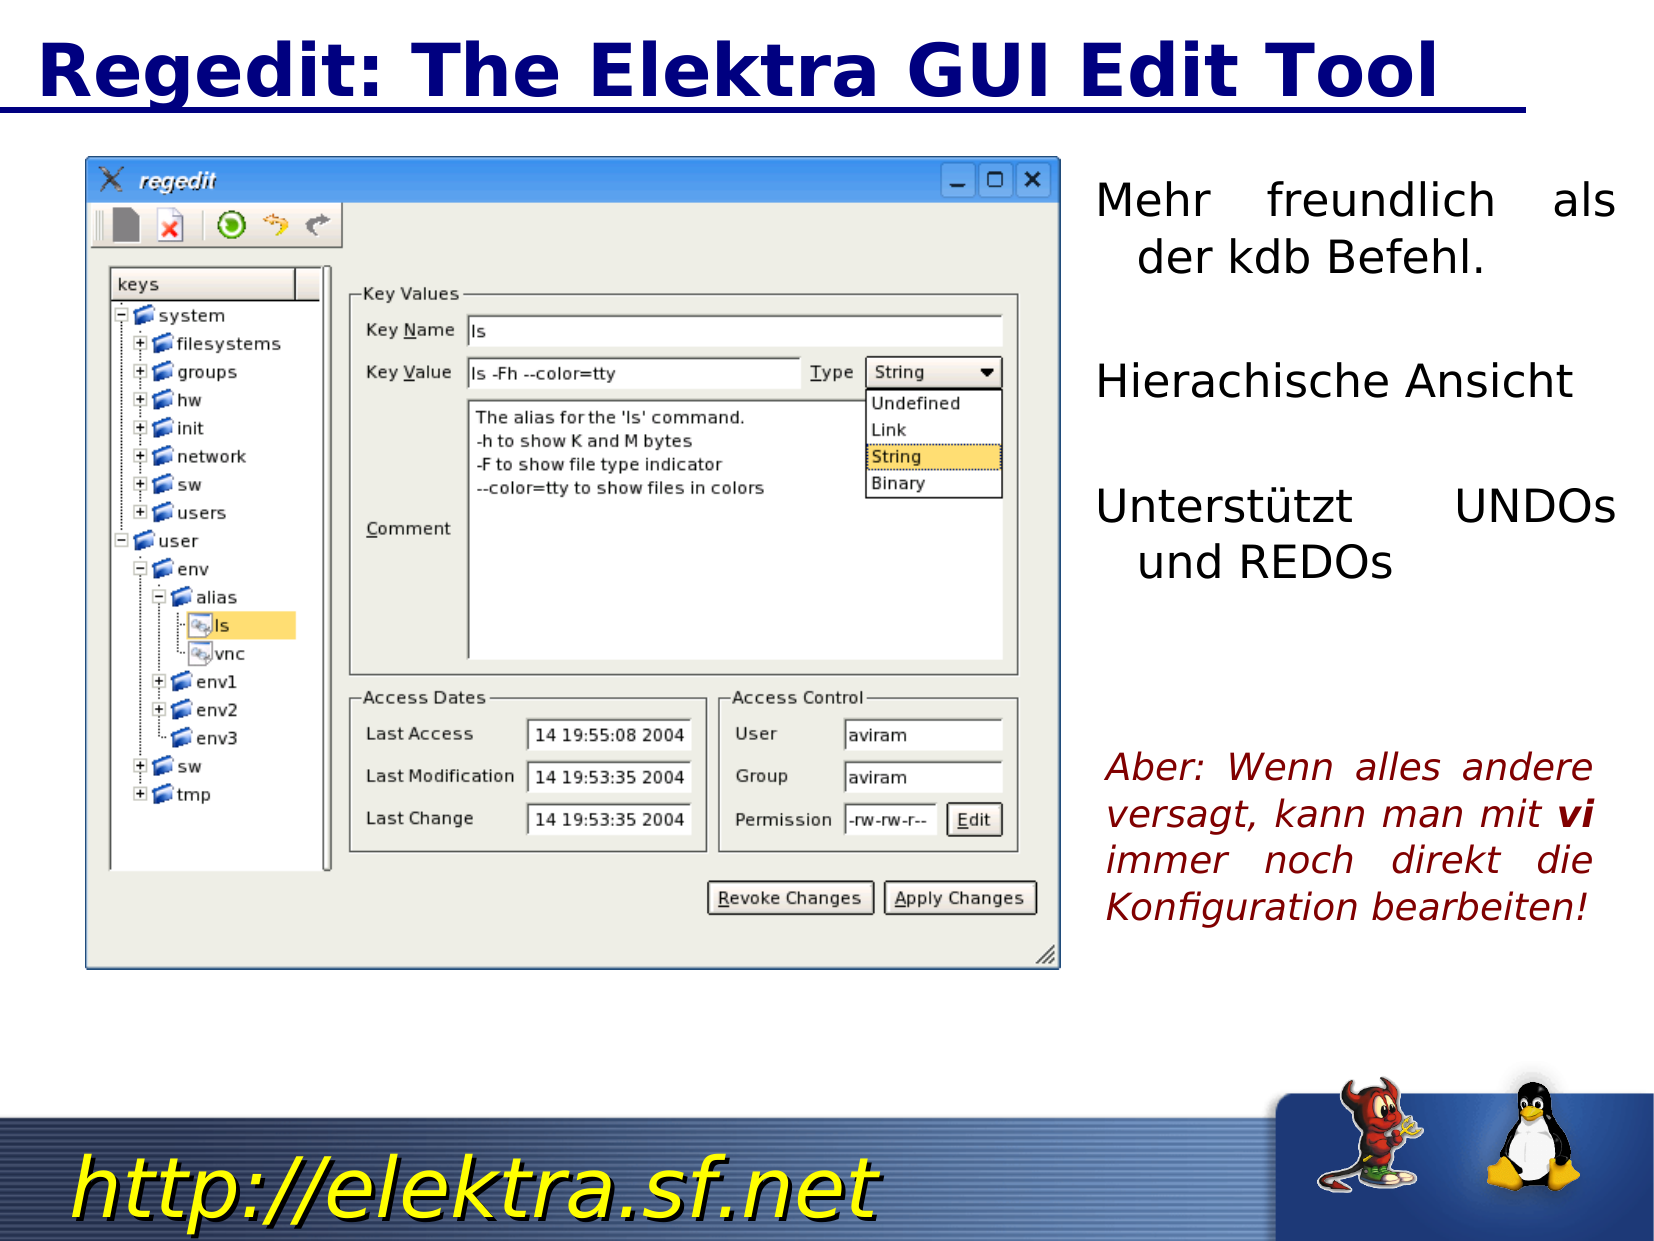

Regedit: The Elektra GUI Edit Tool
# Mehr freundlich als der kdb Befehl.
Hierachische Ansicht
Unterstützt UNDOs und REDOs
Aber: Wenn alles andere versagt, kann man mit vi immer noch direkt die Konfiguration bearbeiten!